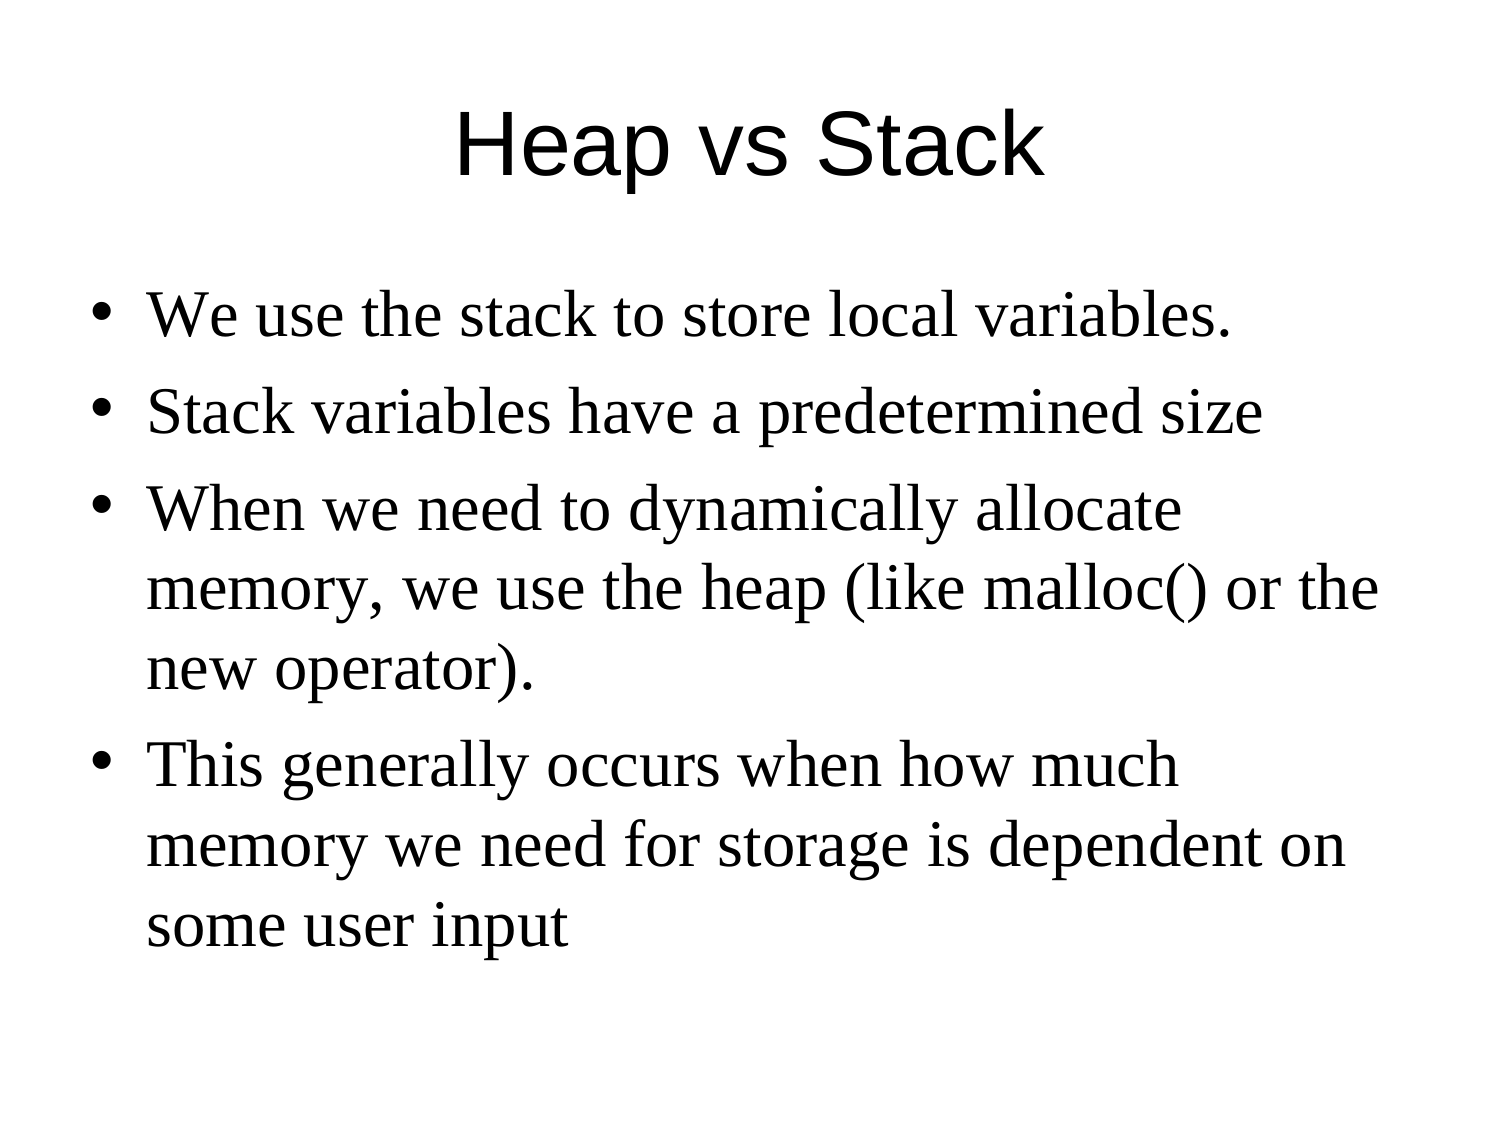

# Heap vs Stack
We use the stack to store local variables.
Stack variables have a predetermined size
When we need to dynamically allocate memory, we use the heap (like malloc() or the new operator).
This generally occurs when how much memory we need for storage is dependent on some user input